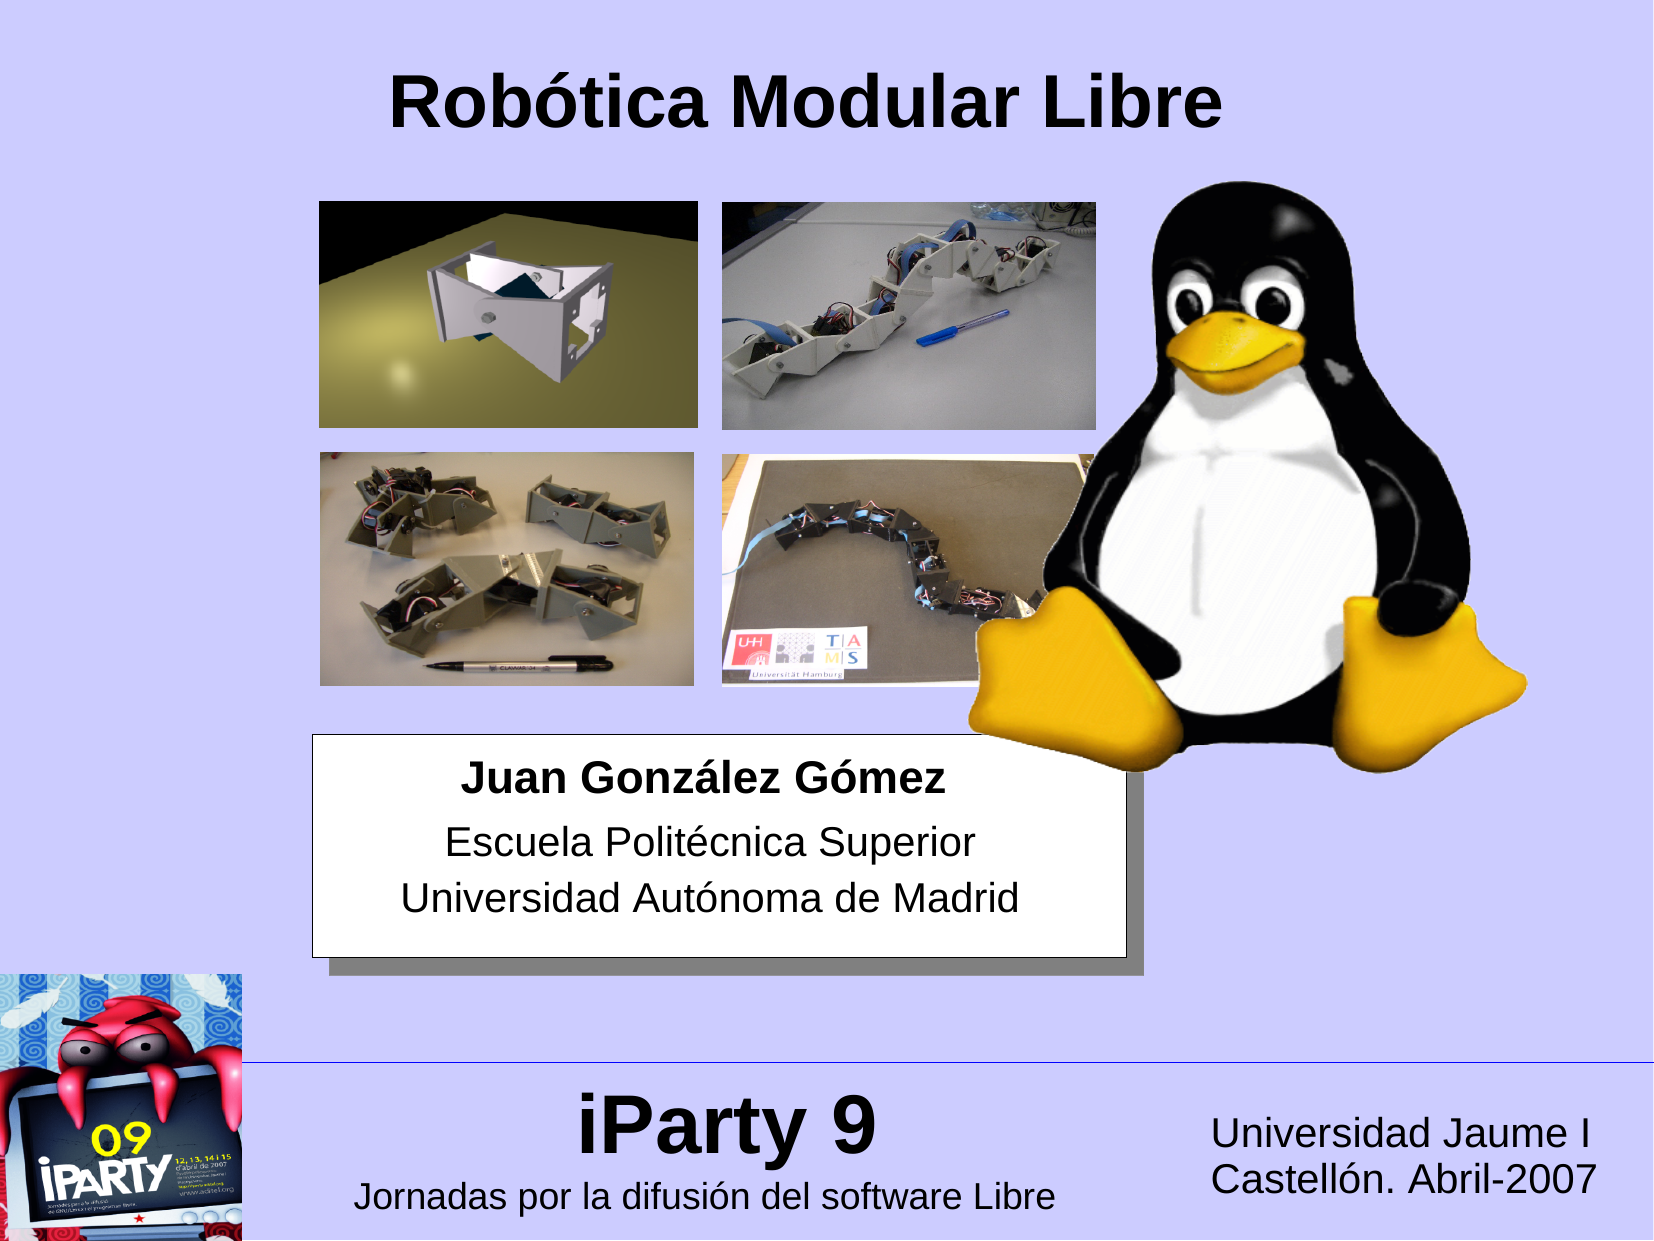

Robótica Modular Libre
Juan González Gómez
Escuela Politécnica Superior
Universidad Autónoma de Madrid
iParty 9
Universidad Jaume I
Castellón. Abril-2007
Jornadas por la difusión del software Libre